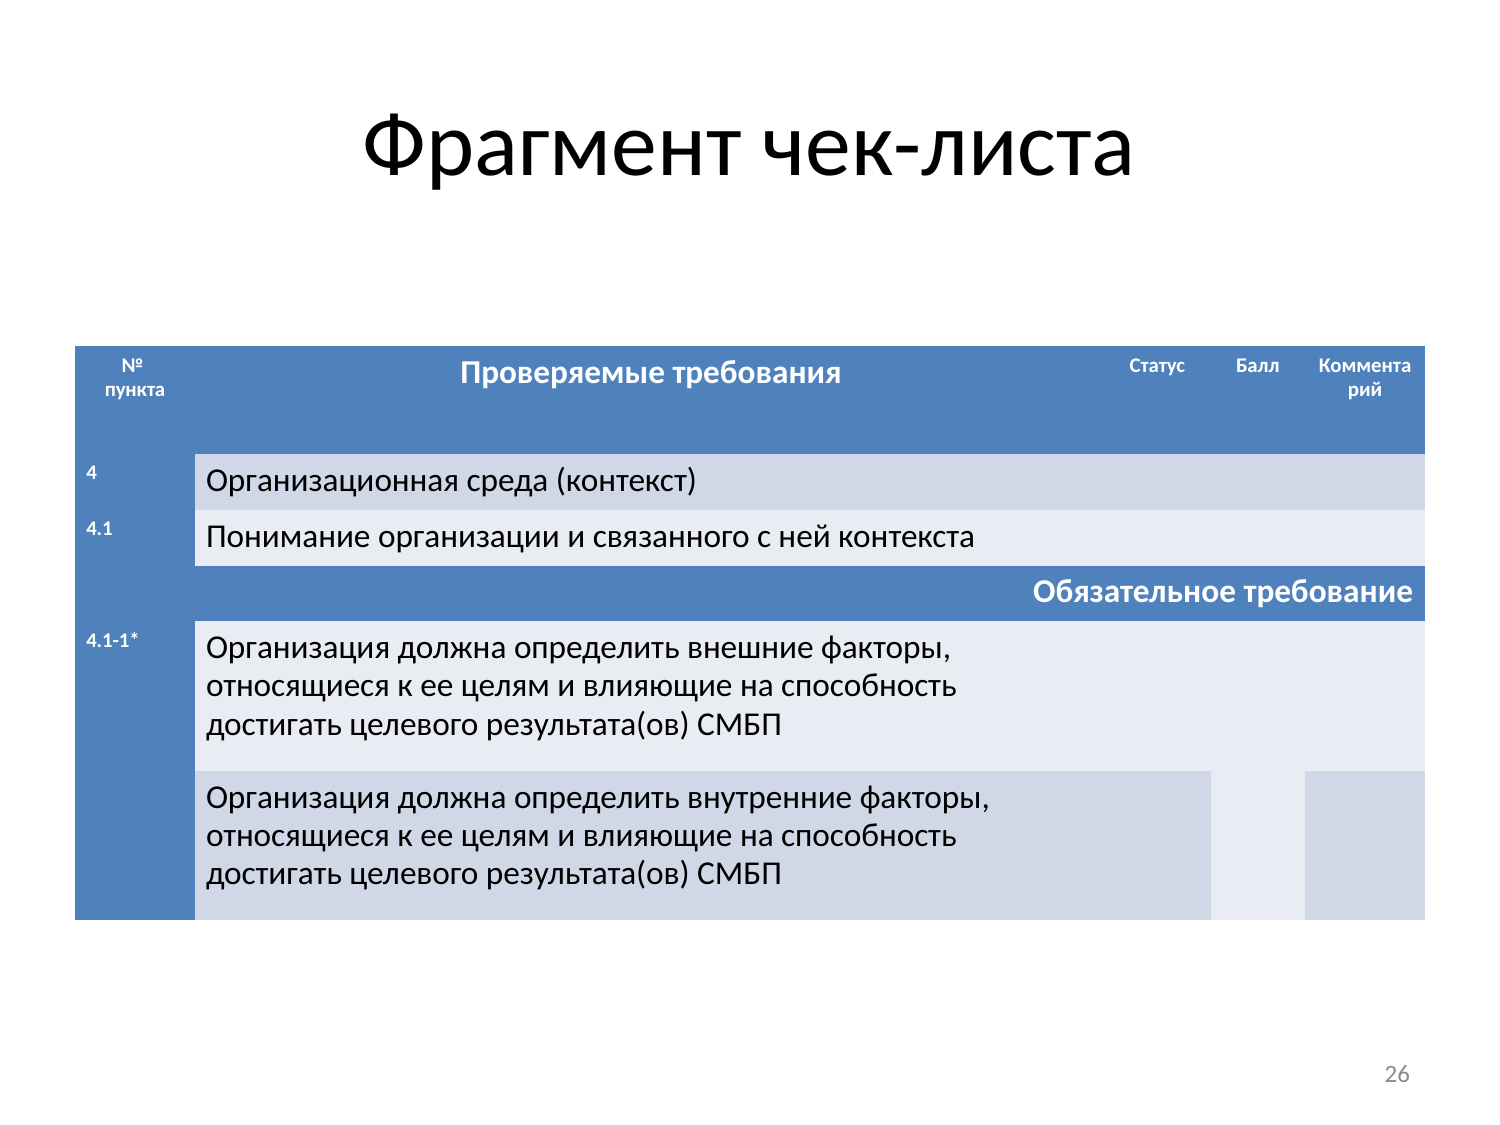

Фрагмент чек-листа
| № пункта | Проверяемые требования | Статус | Балл | Комментарий |
| --- | --- | --- | --- | --- |
| 4 | Организационная среда (контекст) | | | |
| 4.1 | Понимание организации и связанного с ней контекста | | | |
| Обязательное требование | | | | |
| 4.1-1\* | Организация должна определить внешние факторы, относящиеся к ее целям и влияющие на способность достигать целевого результата(ов) СМБП | | | |
| | Организация должна определить внутренние факторы, относящиеся к ее целям и влияющие на способность достигать целевого результата(ов) СМБП | | | |